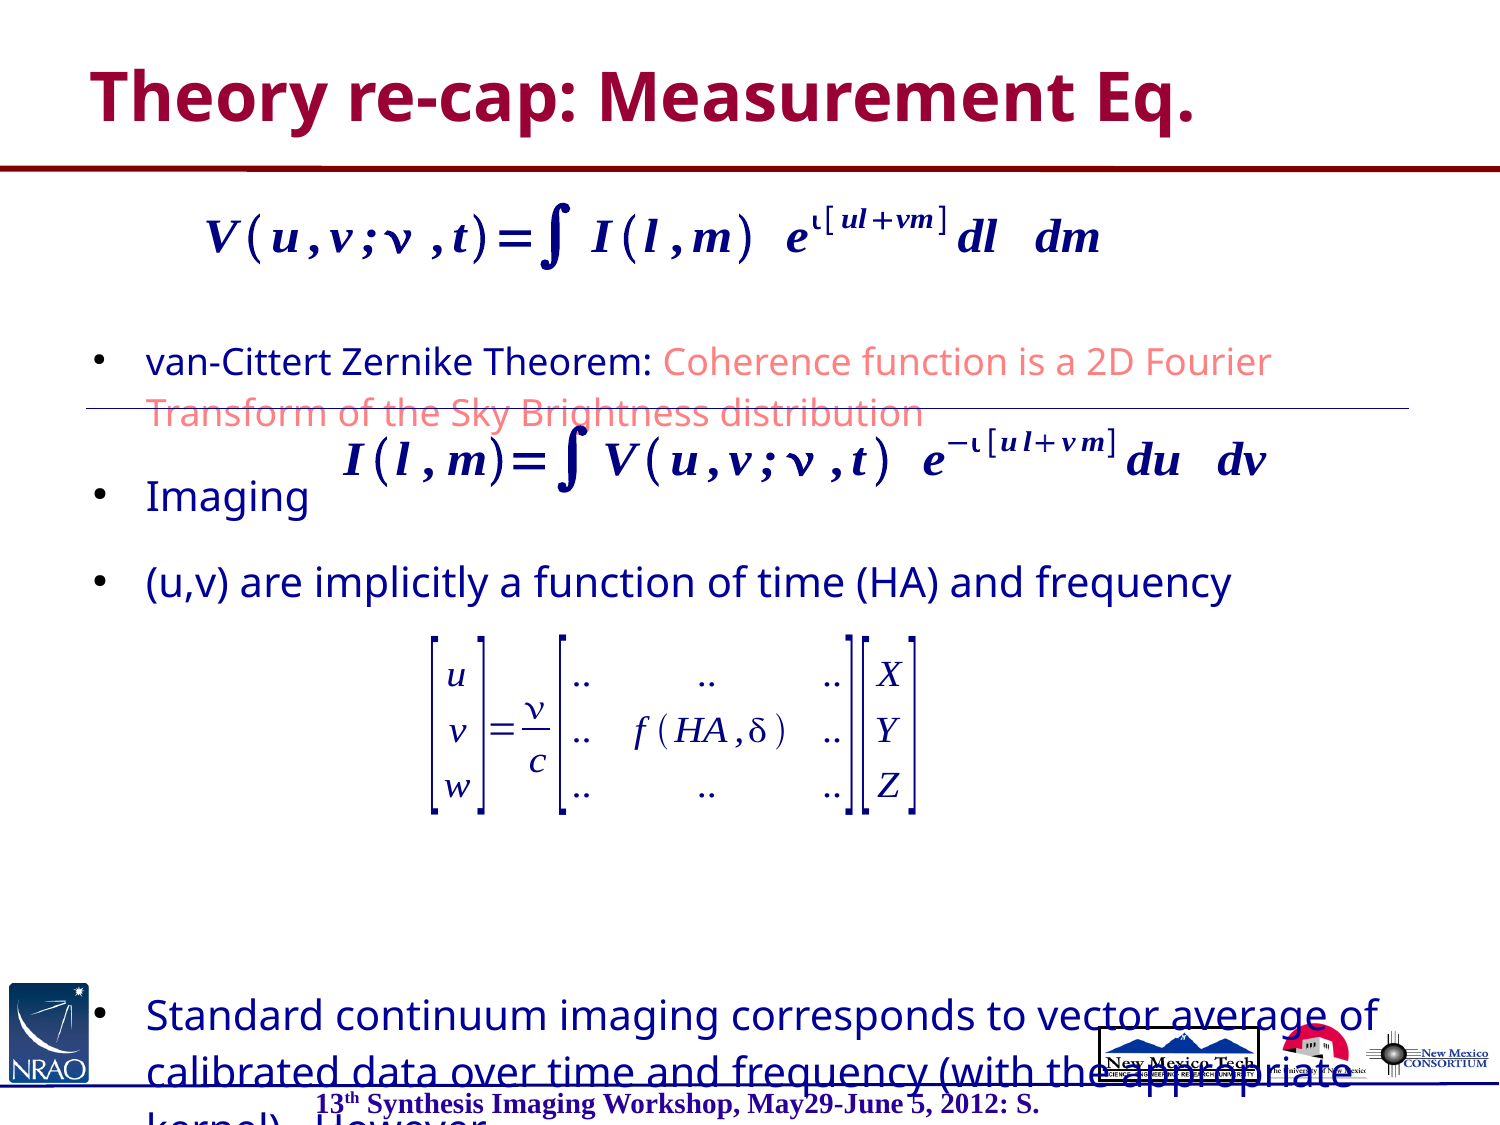

Theory re-cap: Measurement Eq.
# van-Cittert Zernike Theorem: Coherence function is a 2D Fourier Transform of the Sky Brightness distribution
Imaging
(u,v) are implicitly a function of time (HA) and frequency
Standard continuum imaging corresponds to vector average of calibrated data over time and frequency (with the appropriate kernel). However...